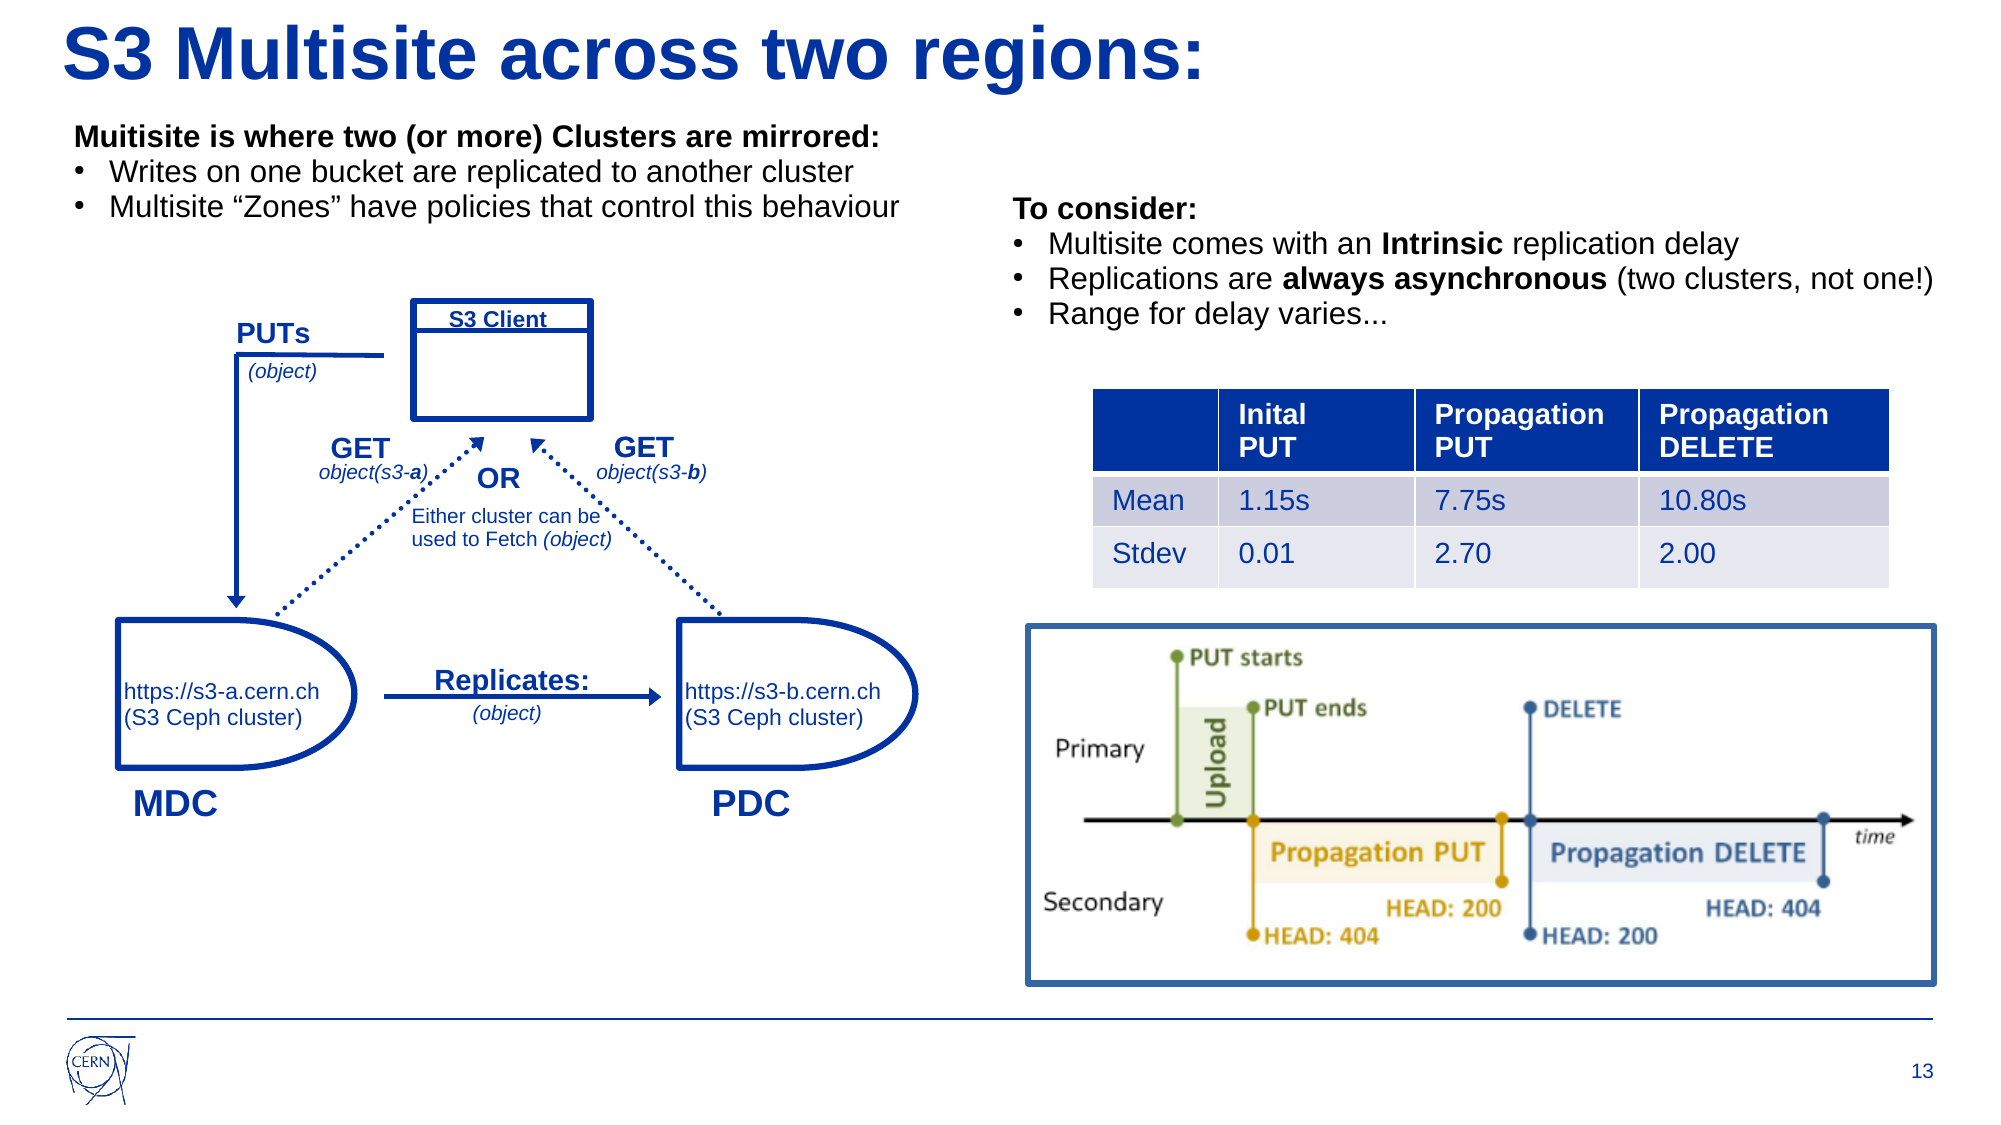

S3 Multisite across two regions:
Muitisite is where two (or more) Clusters are mirrored:
Writes on one bucket are replicated to another cluster
Multisite “Zones” have policies that control this behaviour
To consider:
Multisite comes with an Intrinsic replication delay
Replications are always asynchronous (two clusters, not one!)
Range for delay varies...
S3 Client
PUTs
(object)
| | Inital PUT | Propagation PUT | Propagation DELETE |
| --- | --- | --- | --- |
| Mean | 1.15s | 7.75s | 10.80s |
| Stdev | 0.01 | 2.70 | 2.00 |
GET
GET
GET
object(s3-a)
object(s3-b)
OR
Either cluster can be
used to Fetch (object)
Replicates:
https://s3-a.cern.ch
(S3 Ceph cluster)
https://s3-b.cern.ch
(S3 Ceph cluster)
(object)
MDC
PDC
13